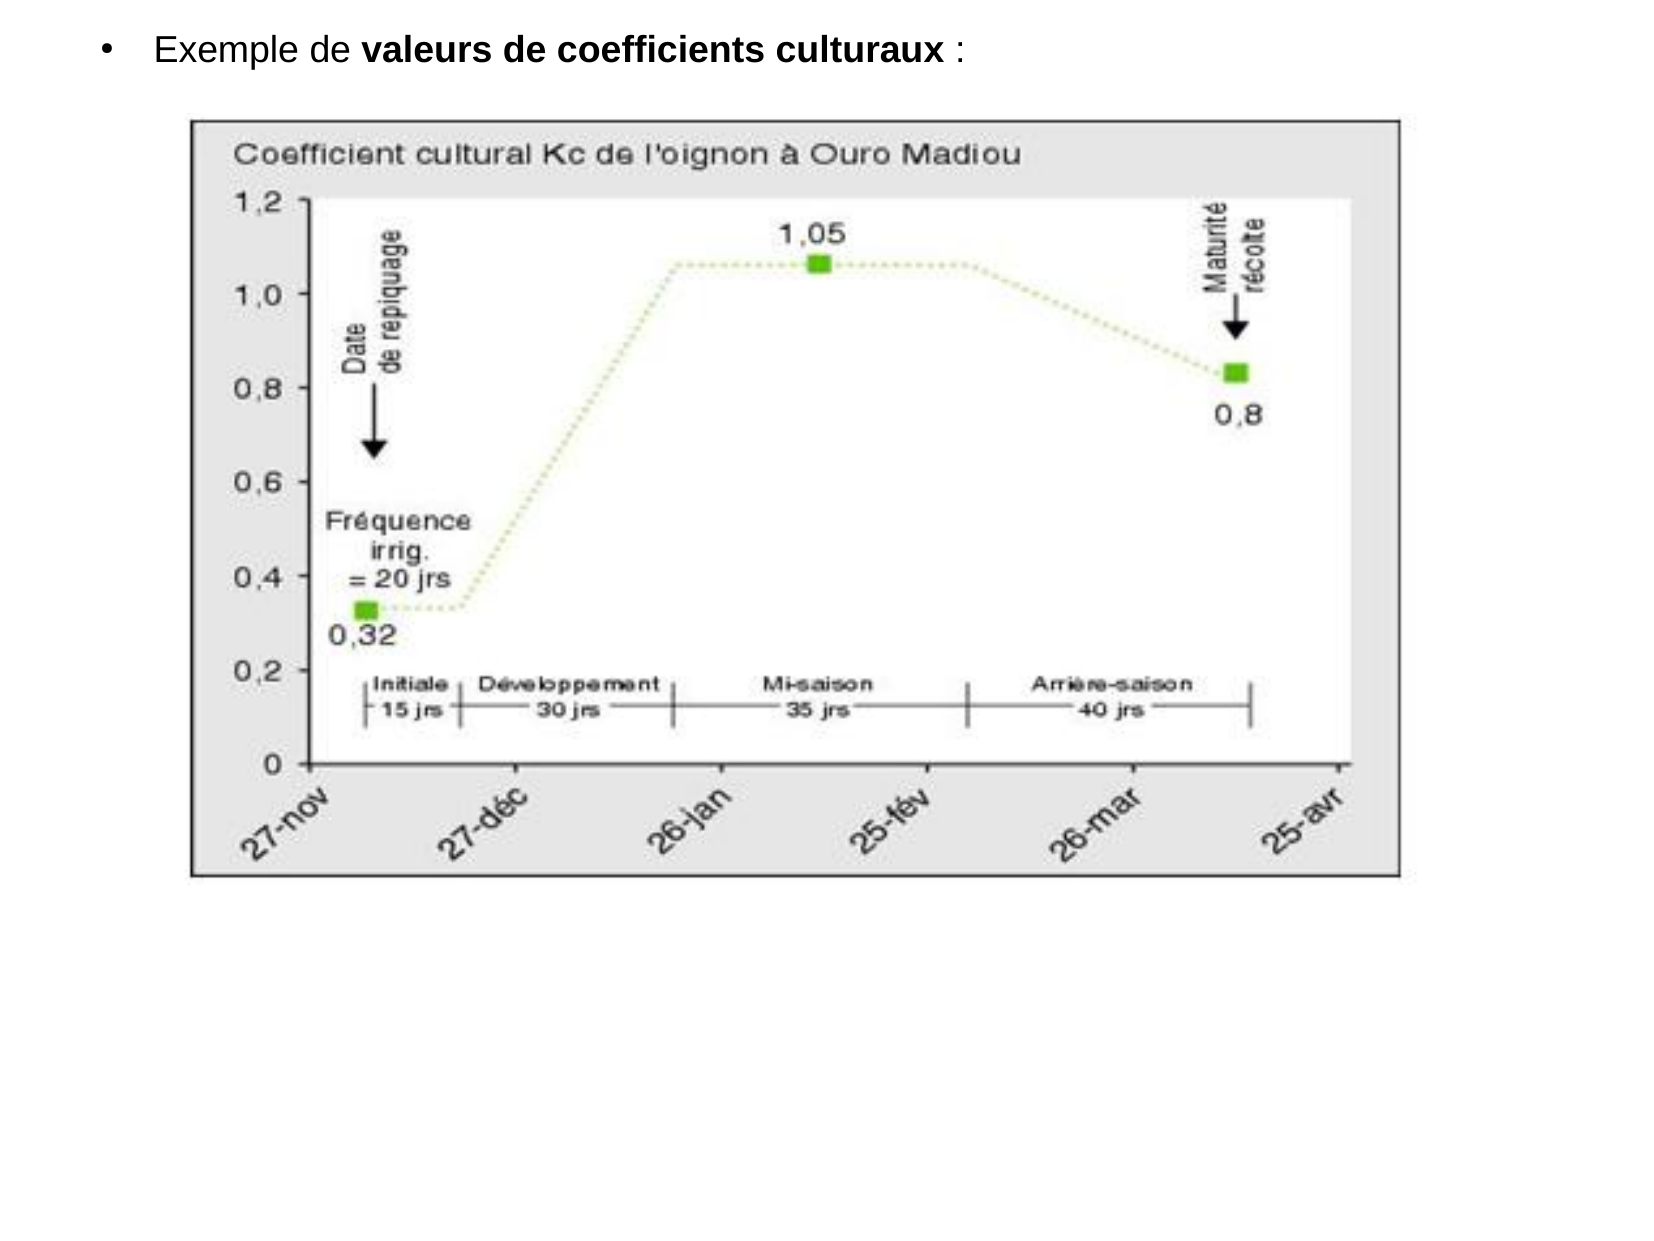

# Exemple de valeurs de coefficients culturaux :